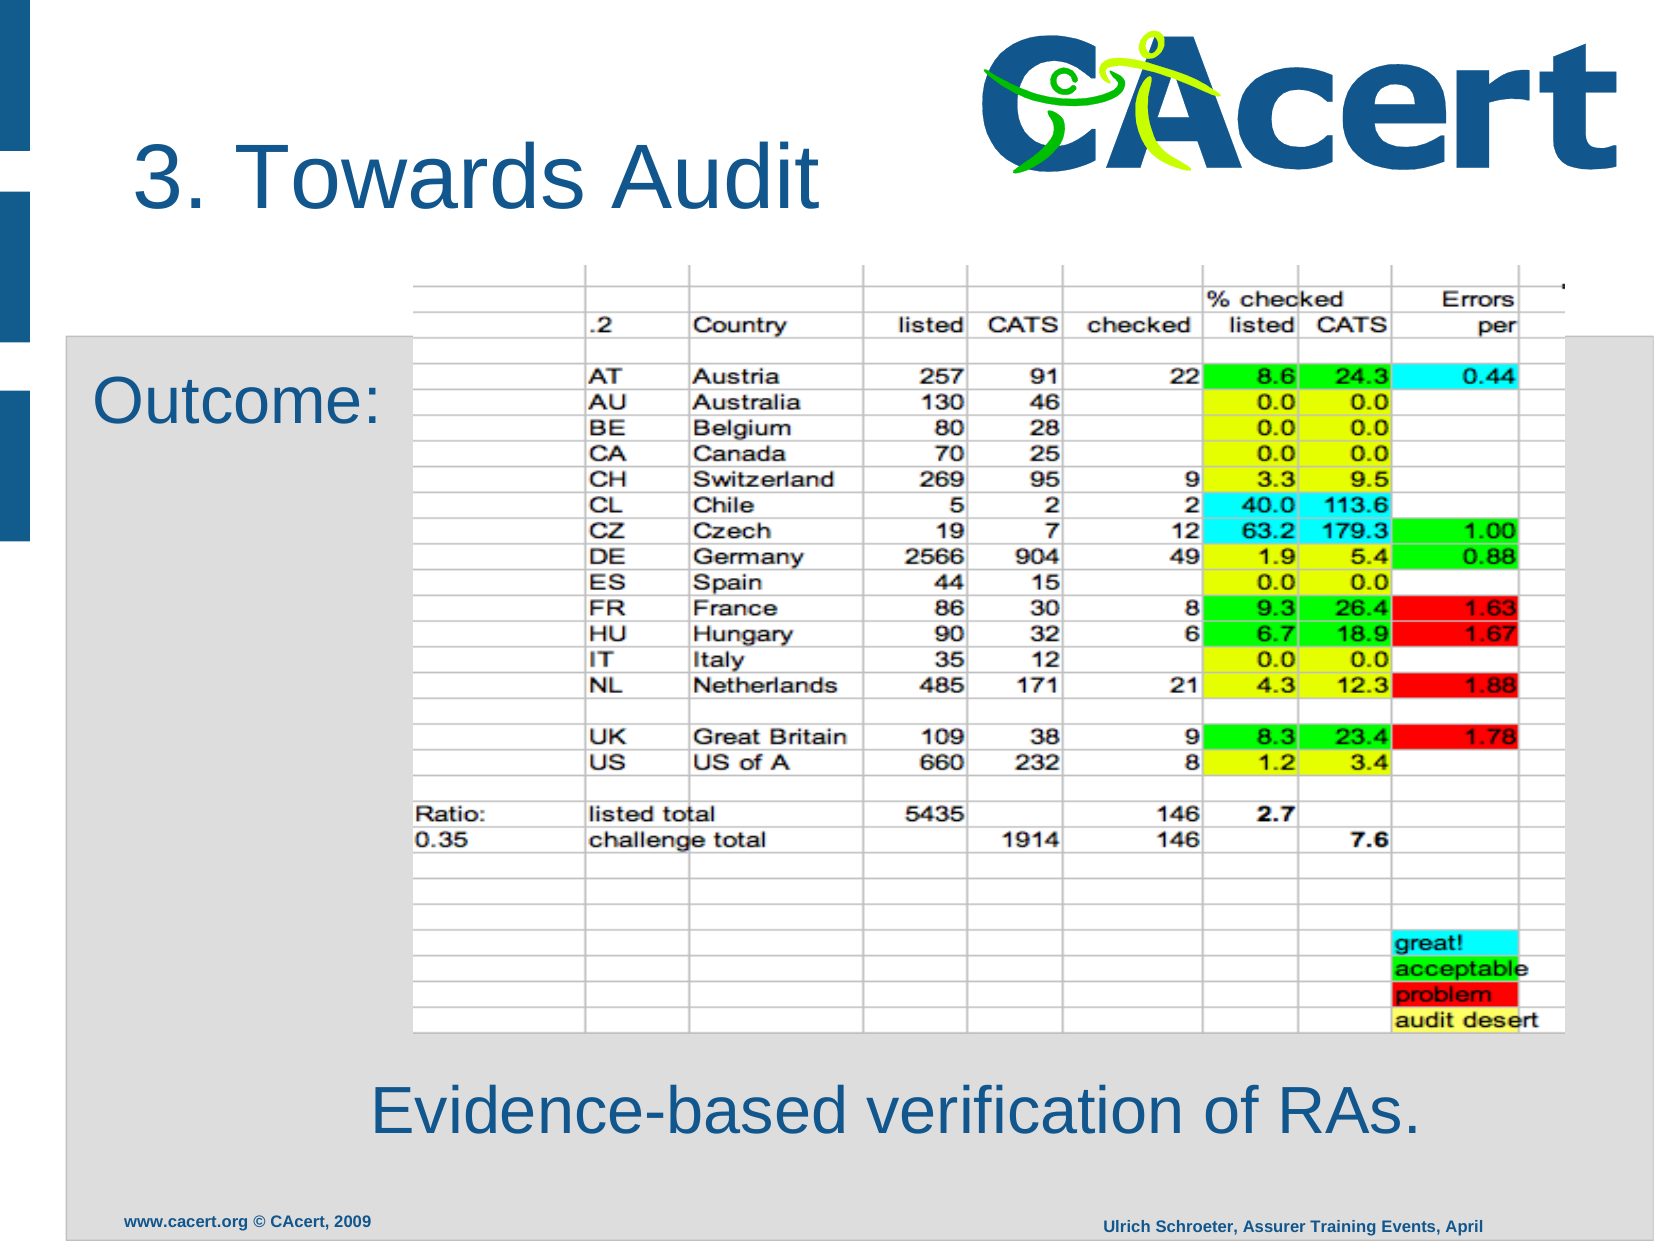

3. Towards Audit
Outcome:
 Evidence-based verification of RAs.